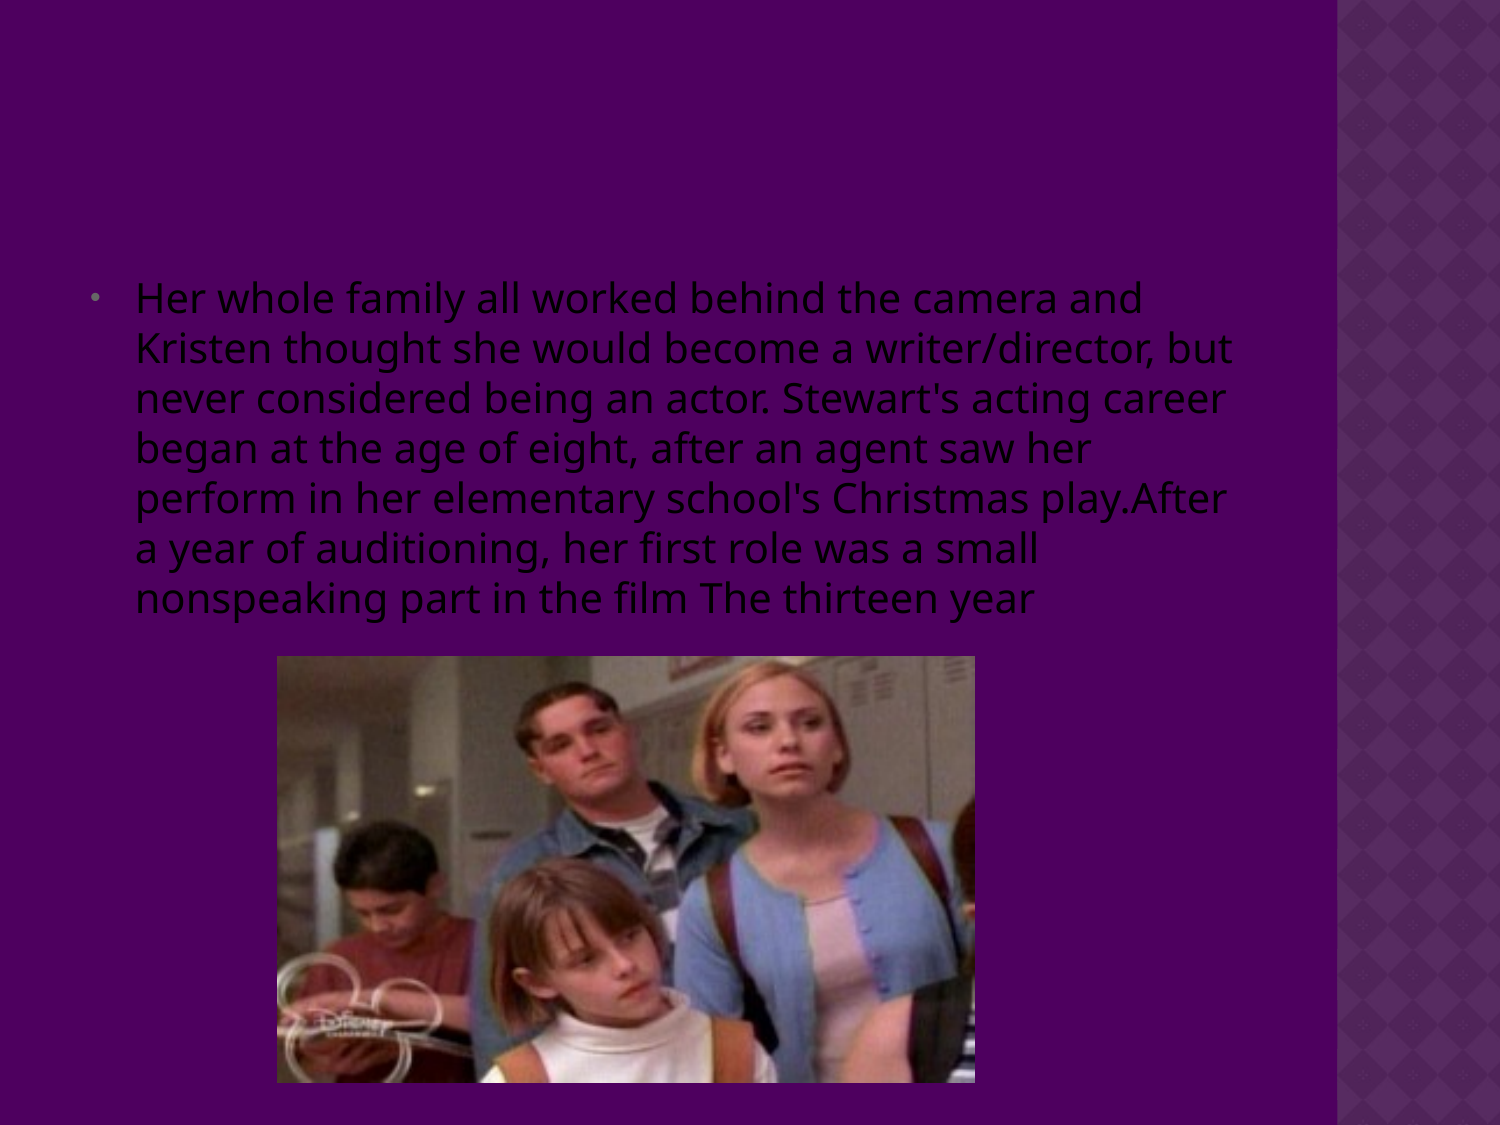

#
Her whole family all worked behind the camera and Kristen thought she would become a writer/director, but never considered being an actor. Stewart's acting career began at the age of eight, after an agent saw her perform in her elementary school's Christmas play.After a year of auditioning, her first role was a small nonspeaking part in the film The thirteen year